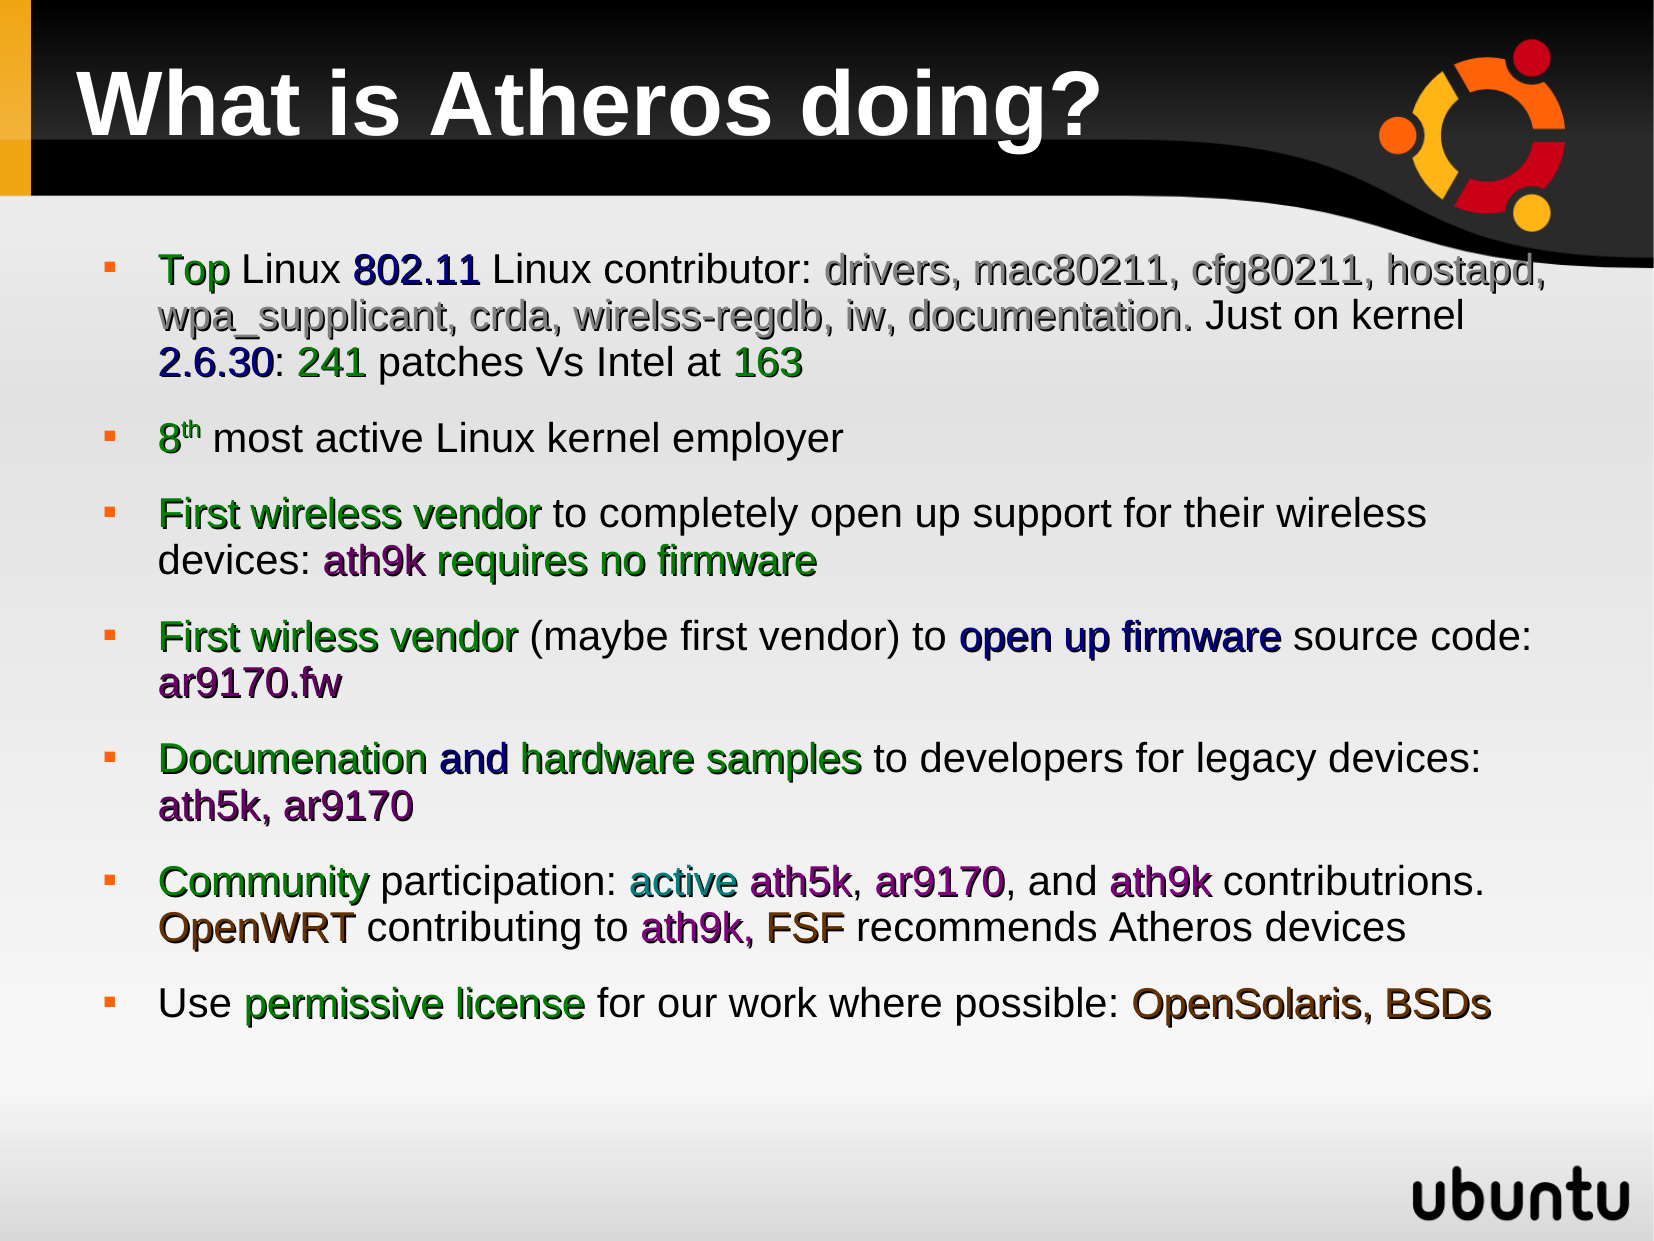

# What is Atheros doing?
Top Linux 802.11 Linux contributor: drivers, mac80211, cfg80211, hostapd, wpa_supplicant, crda, wirelss-regdb, iw, documentation. Just on kernel 2.6.30: 241 patches Vs Intel at 163
8th most active Linux kernel employer
First wireless vendor to completely open up support for their wireless devices: ath9k requires no firmware
First wirless vendor (maybe first vendor) to open up firmware source code: ar9170.fw
Documenation and hardware samples to developers for legacy devices: ath5k, ar9170
Community participation: active ath5k, ar9170, and ath9k contributrions. OpenWRT contributing to ath9k, FSF recommends Atheros devices
Use permissive license for our work where possible: OpenSolaris, BSDs